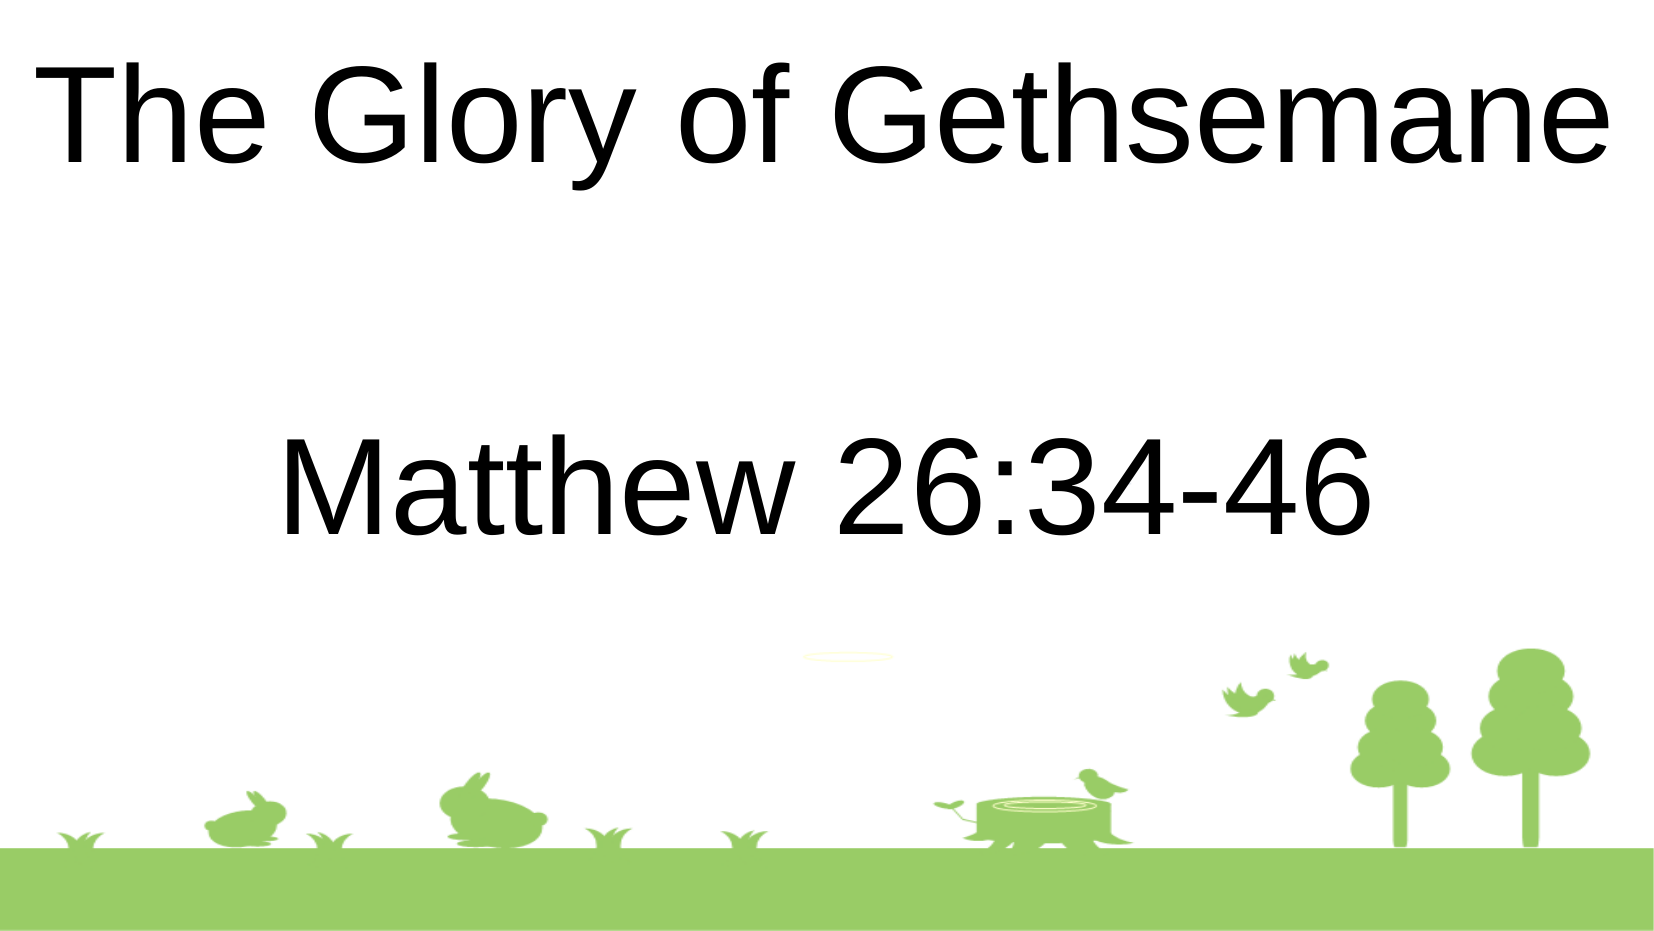

# The Glory of Gethsemane
Matthew 26:34-46